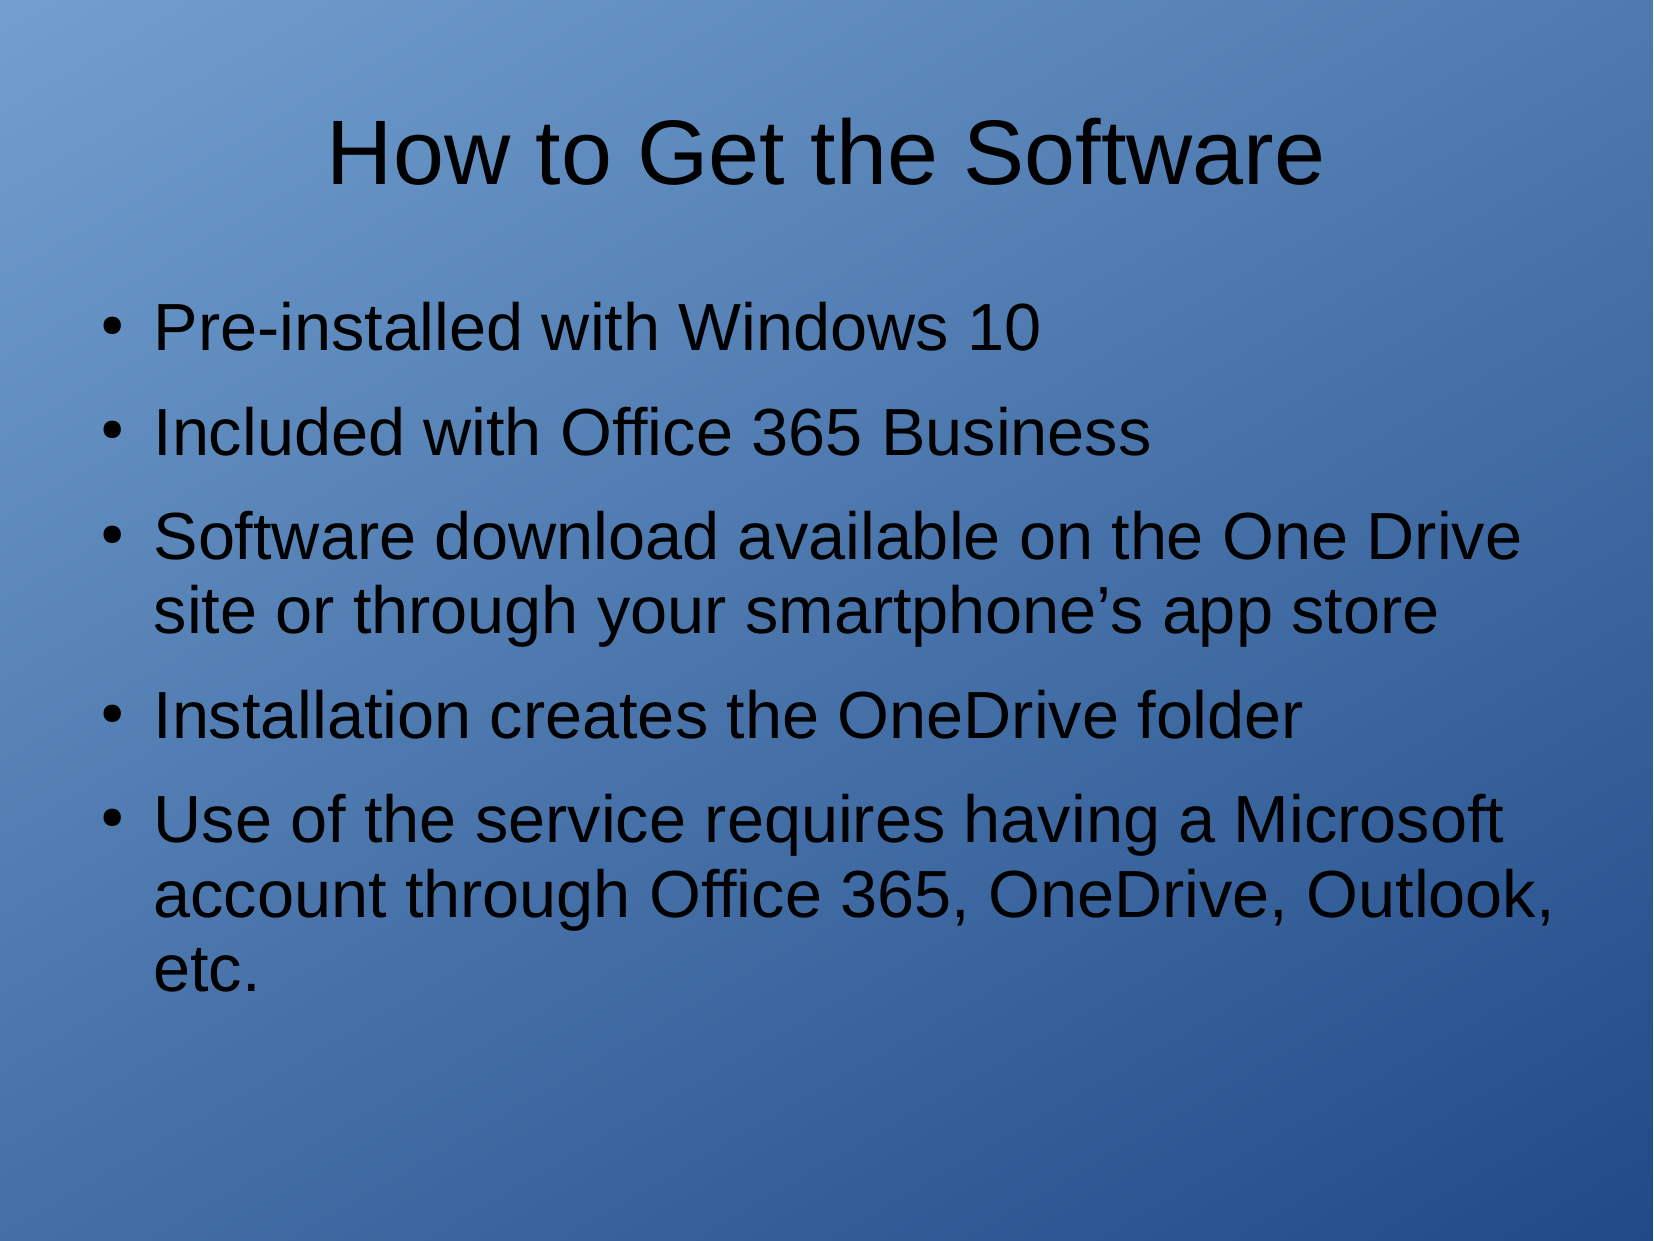

# How to Get the Software
Pre-installed with Windows 10
Included with Office 365 Business
Software download available on the One Drive site or through your smartphone’s app store
Installation creates the OneDrive folder
Use of the service requires having a Microsoft account through Office 365, OneDrive, Outlook, etc.